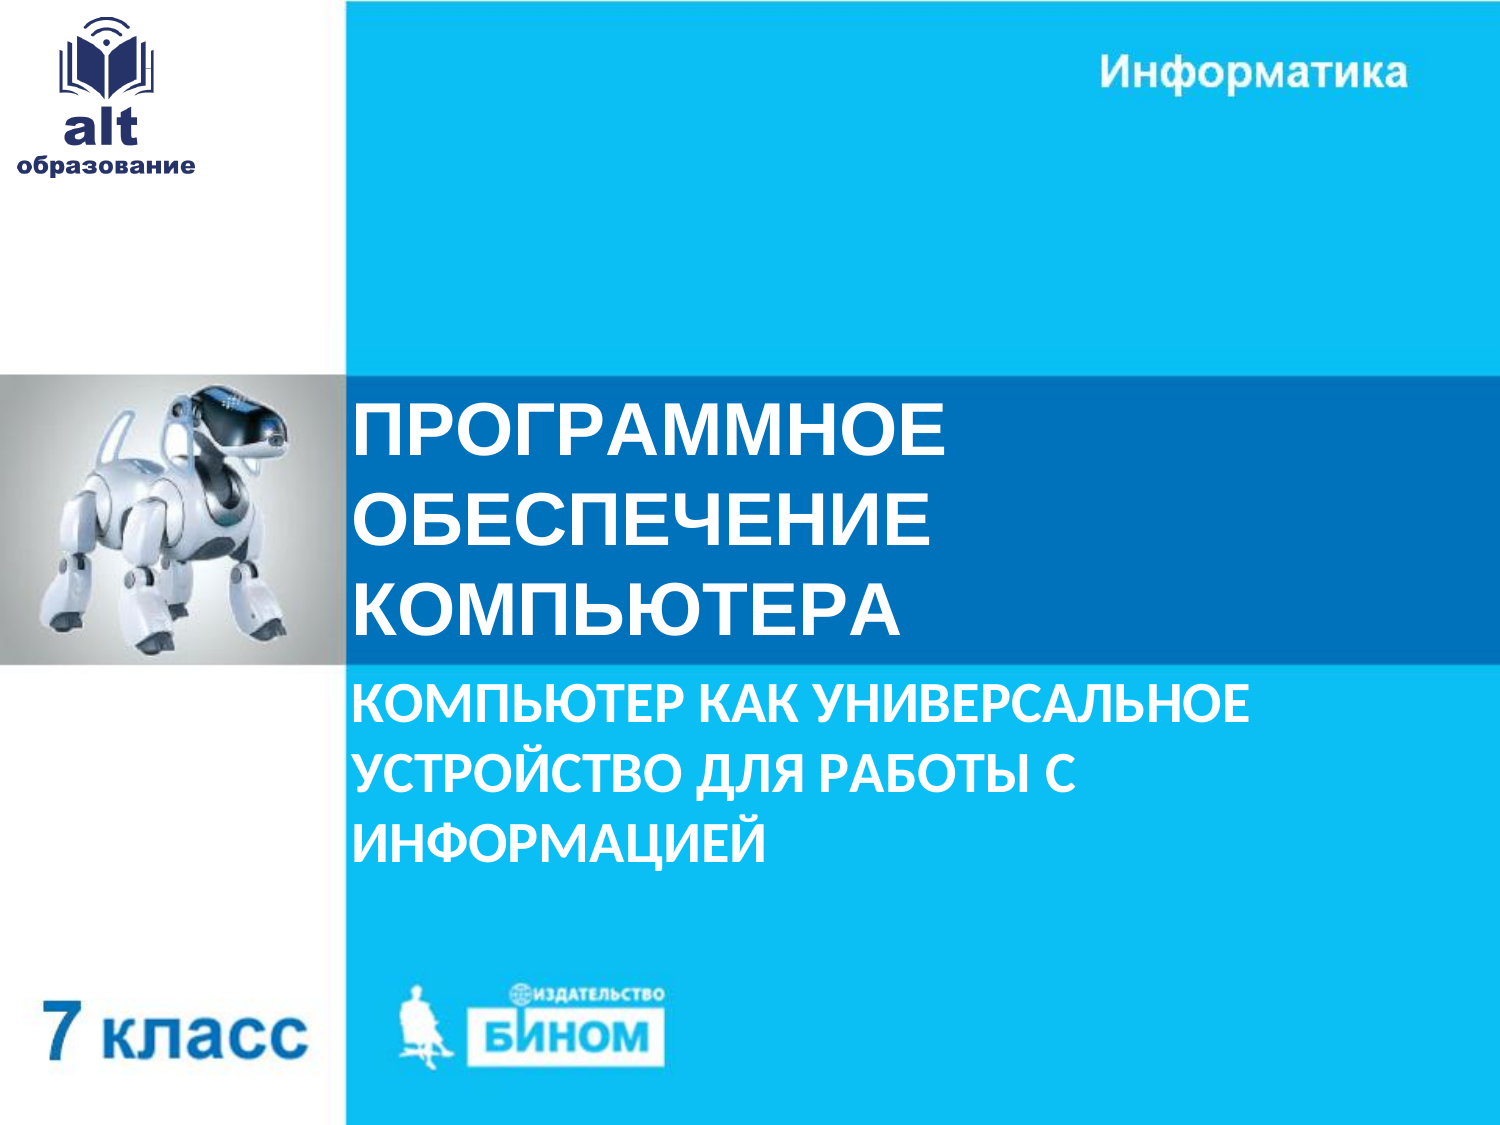

ПРОГРАММНОЕ ОБЕСПЕЧЕНИЕ КОМПЬЮТЕРА
КОМПЬЮТЕР КАК УНИВЕРСАЛЬНОЕ УСТРОЙСТВО ДЛЯ РАБОТЫ С ИНФОРМАЦИЕЙ